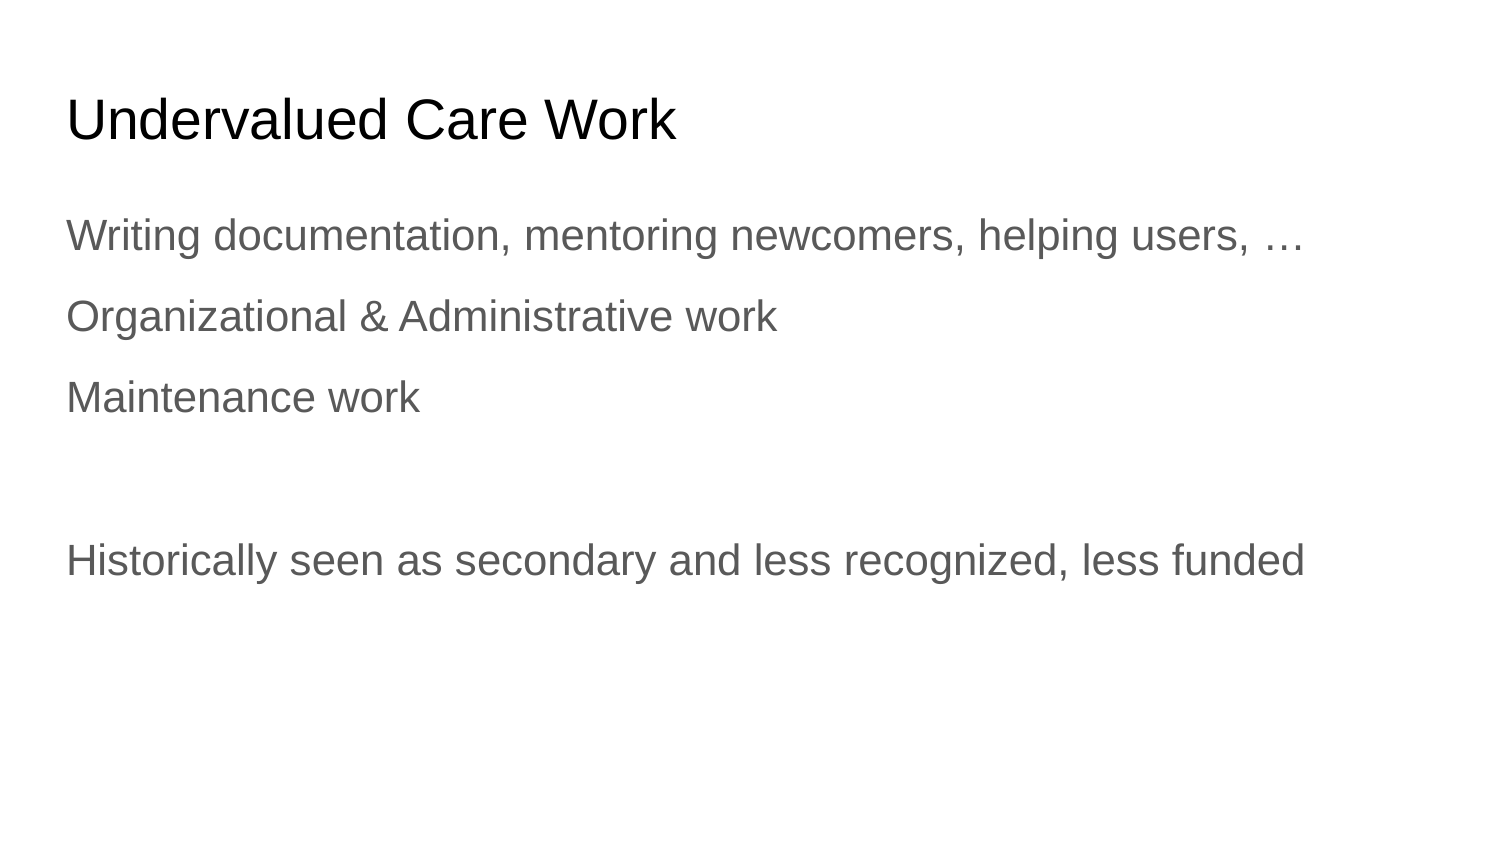

# Undervalued Care Work
Writing documentation, mentoring newcomers, helping users, …
Organizational & Administrative work
Maintenance work
Historically seen as secondary and less recognized, less funded